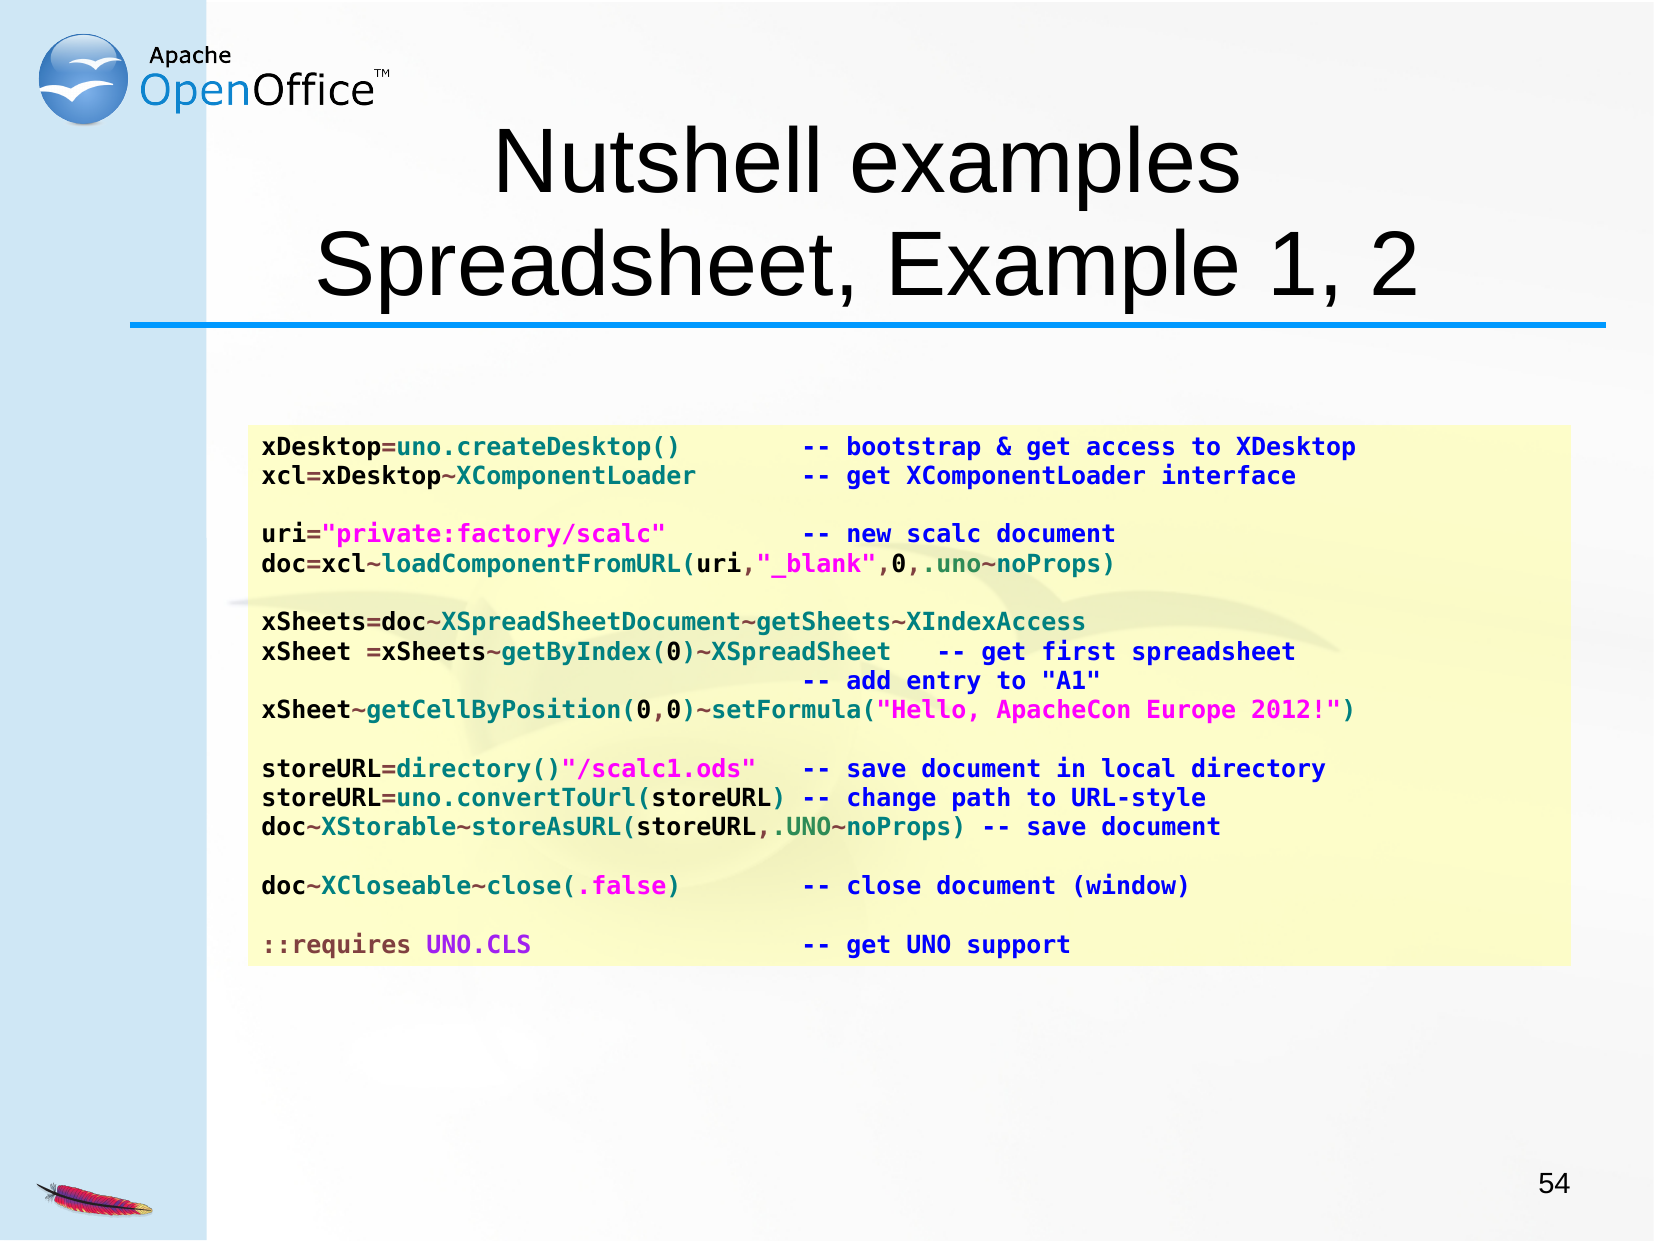

# Nutshell examples Spreadsheet, Example 1, 2
xDesktop=uno.createDesktop() -- bootstrap & get access to XDesktop
xcl=xDesktop~XComponentLoader -- get XComponentLoader interface
uri="private:factory/scalc" -- new scalc document
doc=xcl~loadComponentFromURL(uri,"_blank",0,.uno~noProps)
xSheets=doc~XSpreadSheetDocument~getSheets~XIndexAccess
xSheet =xSheets~getByIndex(0)~XSpreadSheet -- get first spreadsheet
 -- add entry to "A1"
xSheet~getCellByPosition(0,0)~setFormula("Hello, ApacheCon Europe 2012!")
storeURL=directory()"/scalc1.ods" -- save document in local directory
storeURL=uno.convertToUrl(storeURL) -- change path to URL-style
doc~XStorable~storeAsURL(storeURL,.UNO~noProps) -- save document
doc~XCloseable~close(.false) -- close document (window)
::requires UNO.CLS -- get UNO support
54